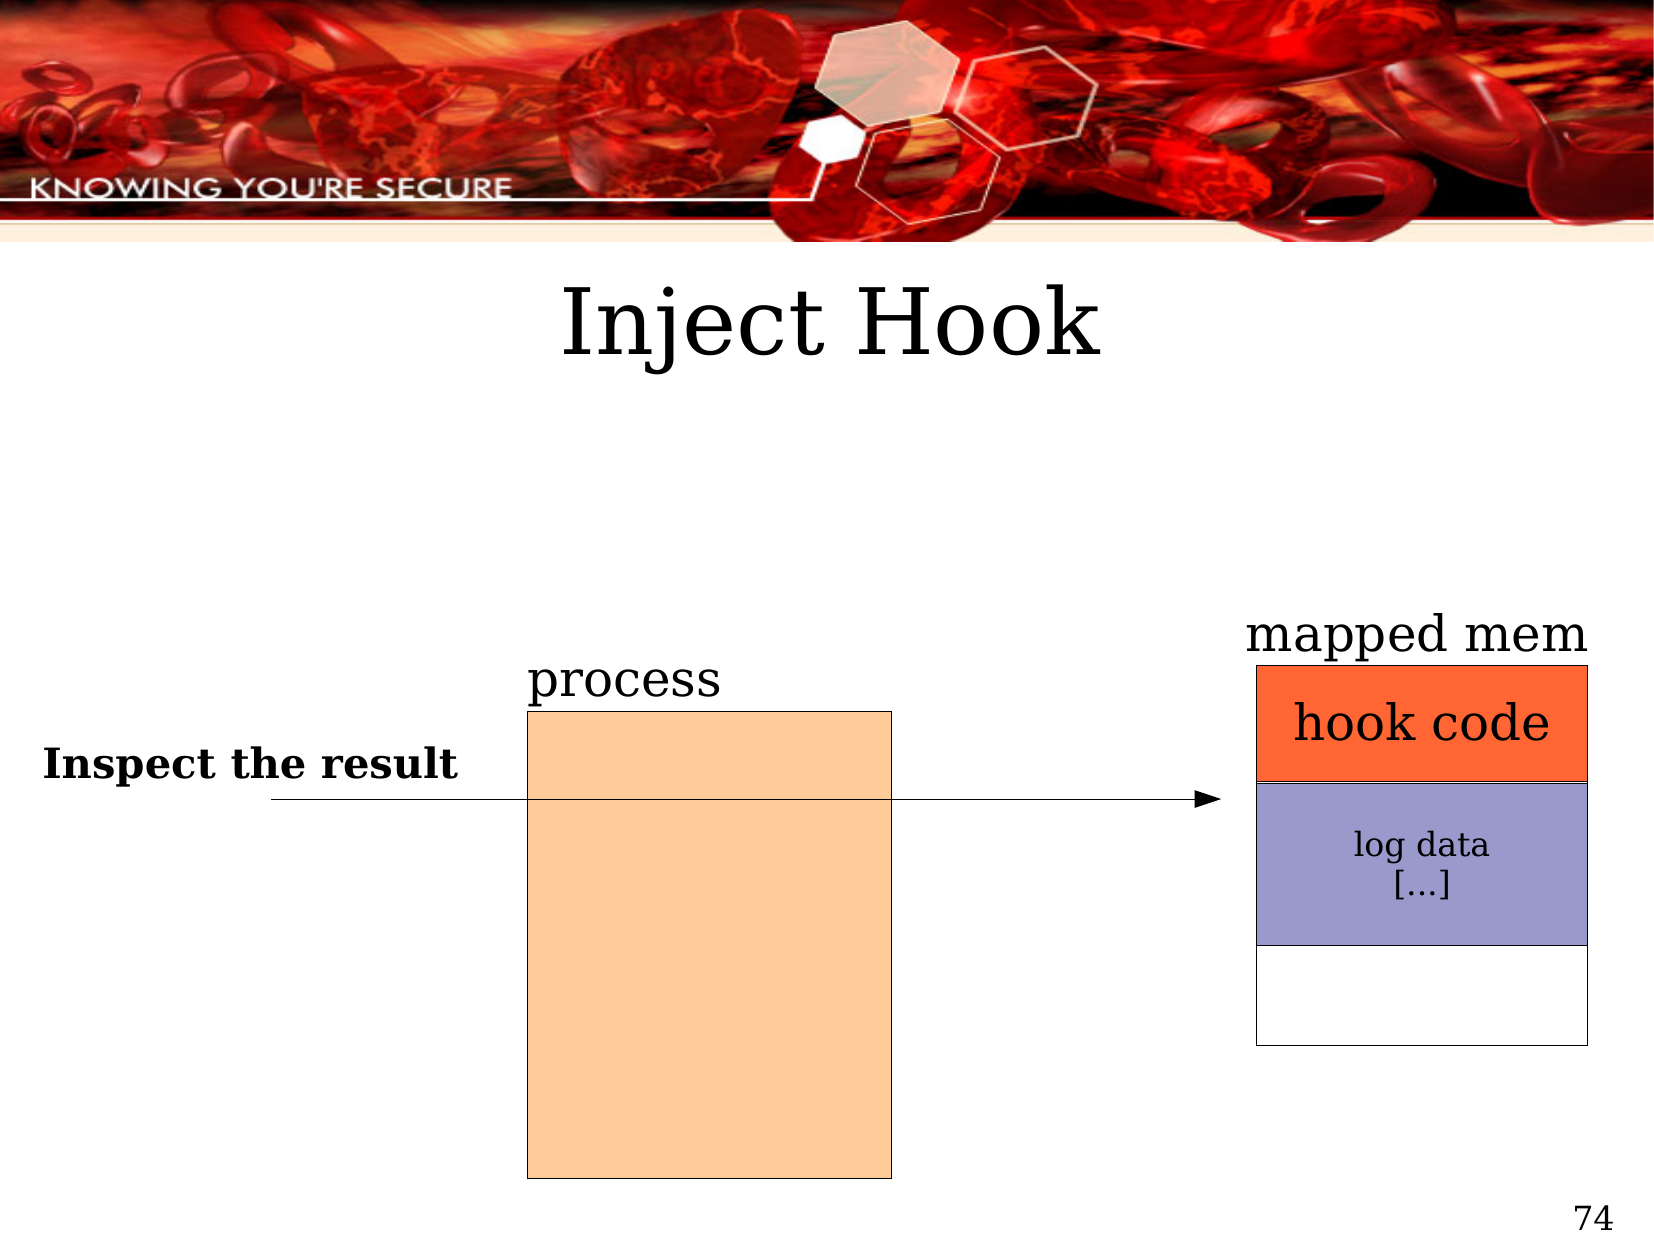

# Inject Hook
mapped mem
process
hook code
Inspect the result
log data
[...]